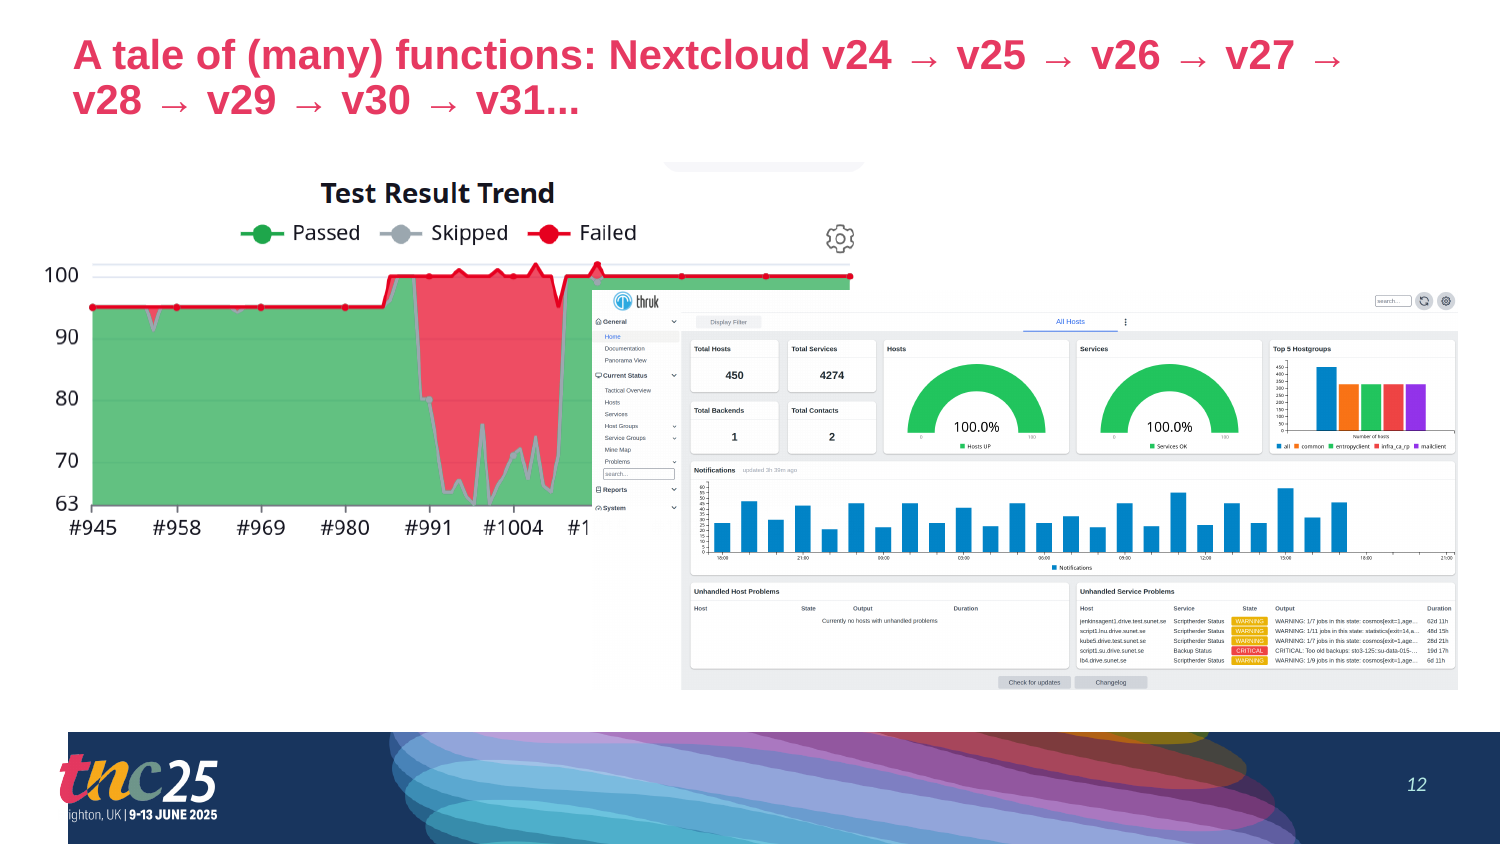

# A tale of (many) functions: Nextcloud v24 → v25 → v26 → v27 → v28 → v29 → v30 → v31...
12